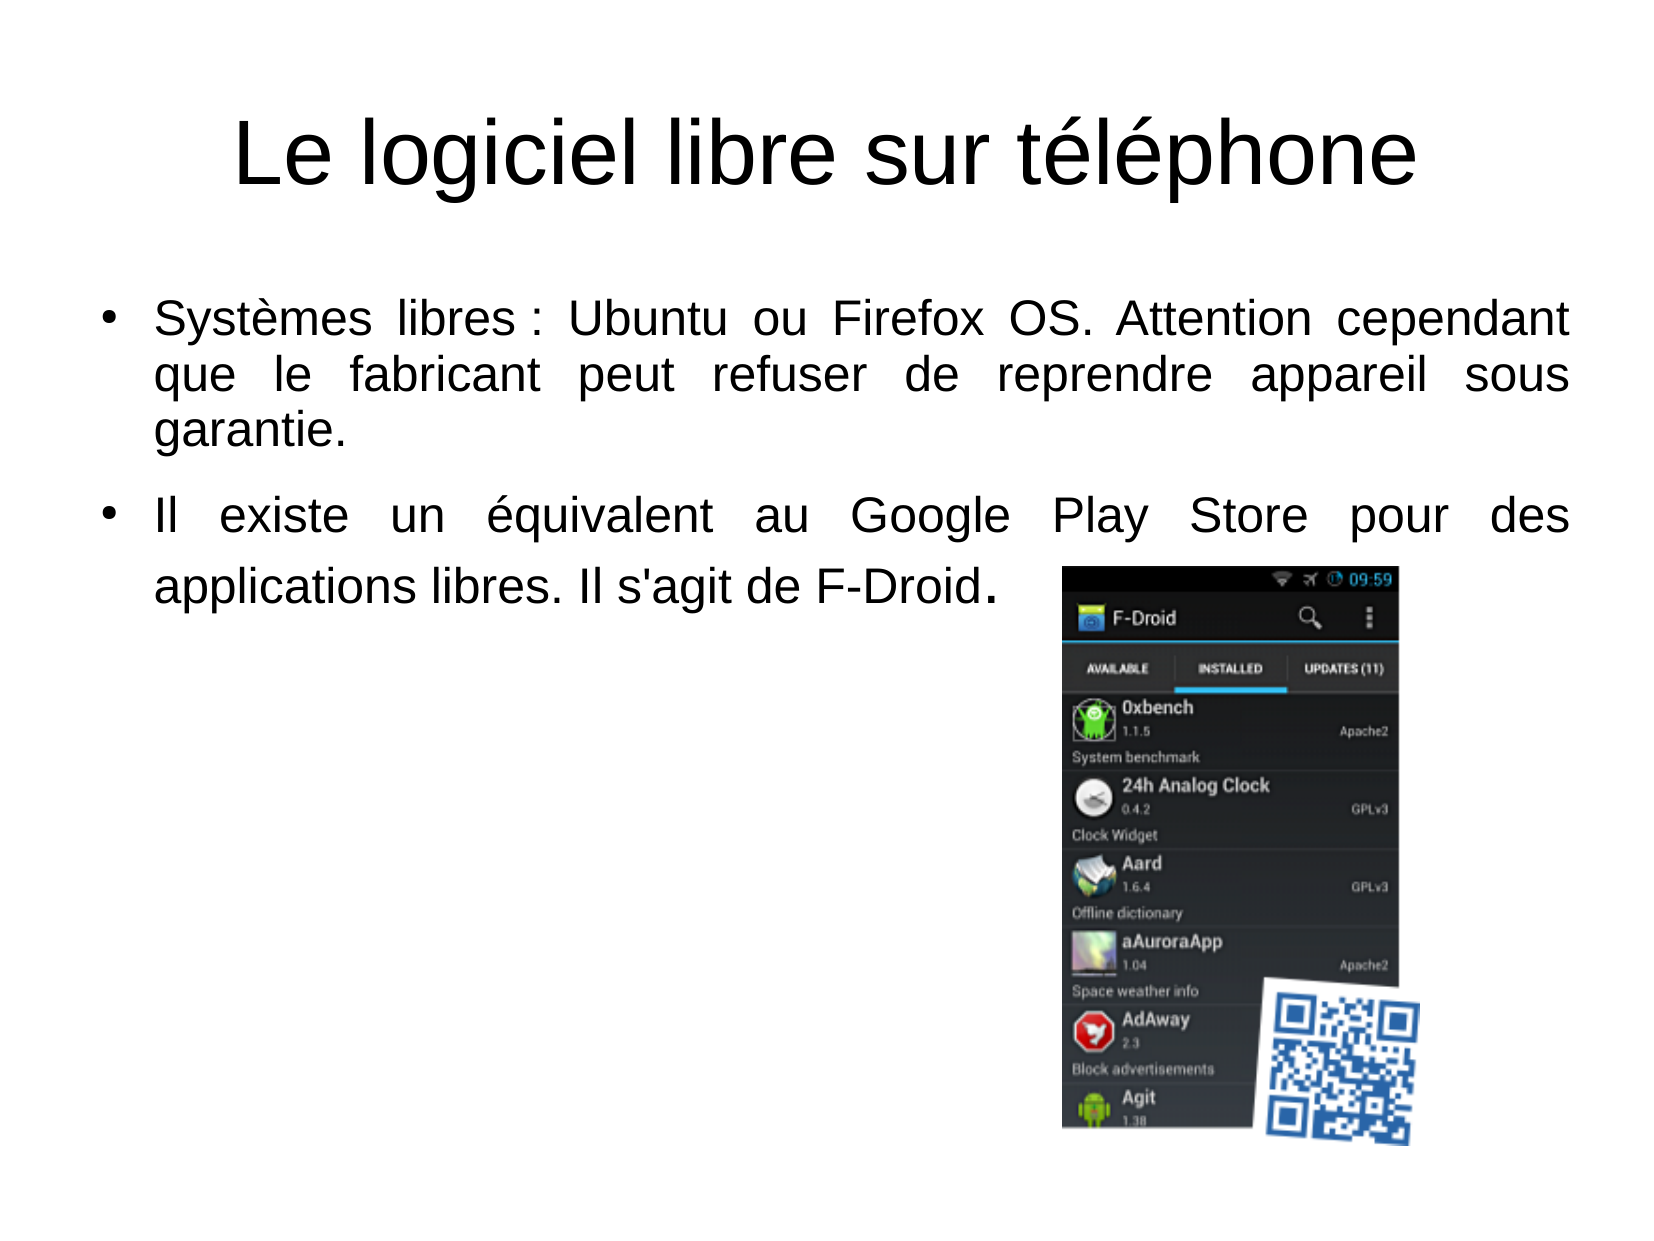

# Le logiciel libre sur téléphone
Systèmes libres : Ubuntu ou Firefox OS. Attention cependant que le fabricant peut refuser de reprendre appareil sous garantie.
Il existe un équivalent au Google Play Store pour des applications libres. Il s'agit de F-Droid.